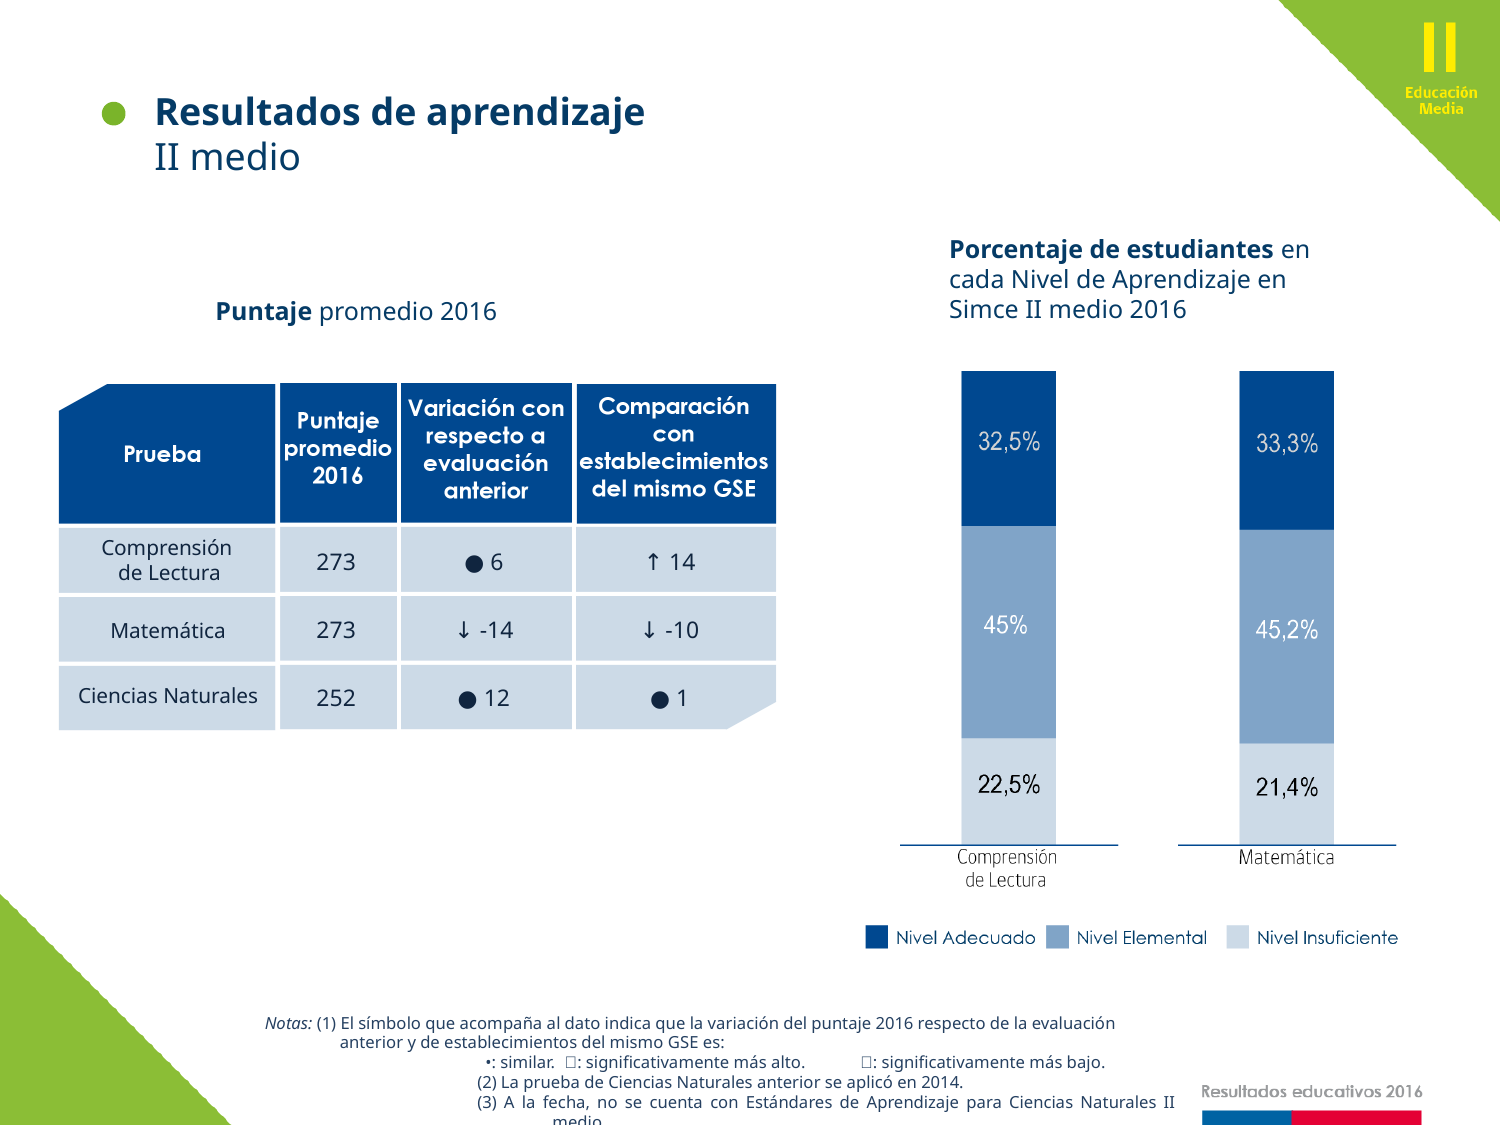

Resultados de aprendizaje
II medio
Porcentaje de estudiantes en cada Nivel de Aprendizaje en Simce II medio 2016
Puntaje promedio 2016
Comprensión
 de Lectura
273
● 6
↑ 14
Matemática
273
↓ -14
↓ -10
Ciencias Naturales
252
● 12
● 1
Notas: (1) El símbolo que acompaña al dato indica que la variación del puntaje 2016 respecto de la evaluación anterior y de establecimientos del mismo GSE es:
 	•: similar.	 : significativamente más alto.	: significativamente más bajo.
(2) La prueba de Ciencias Naturales anterior se aplicó en 2014.
(3) A la fecha, no se cuenta con Estándares de Aprendizaje para Ciencias Naturales II medio.